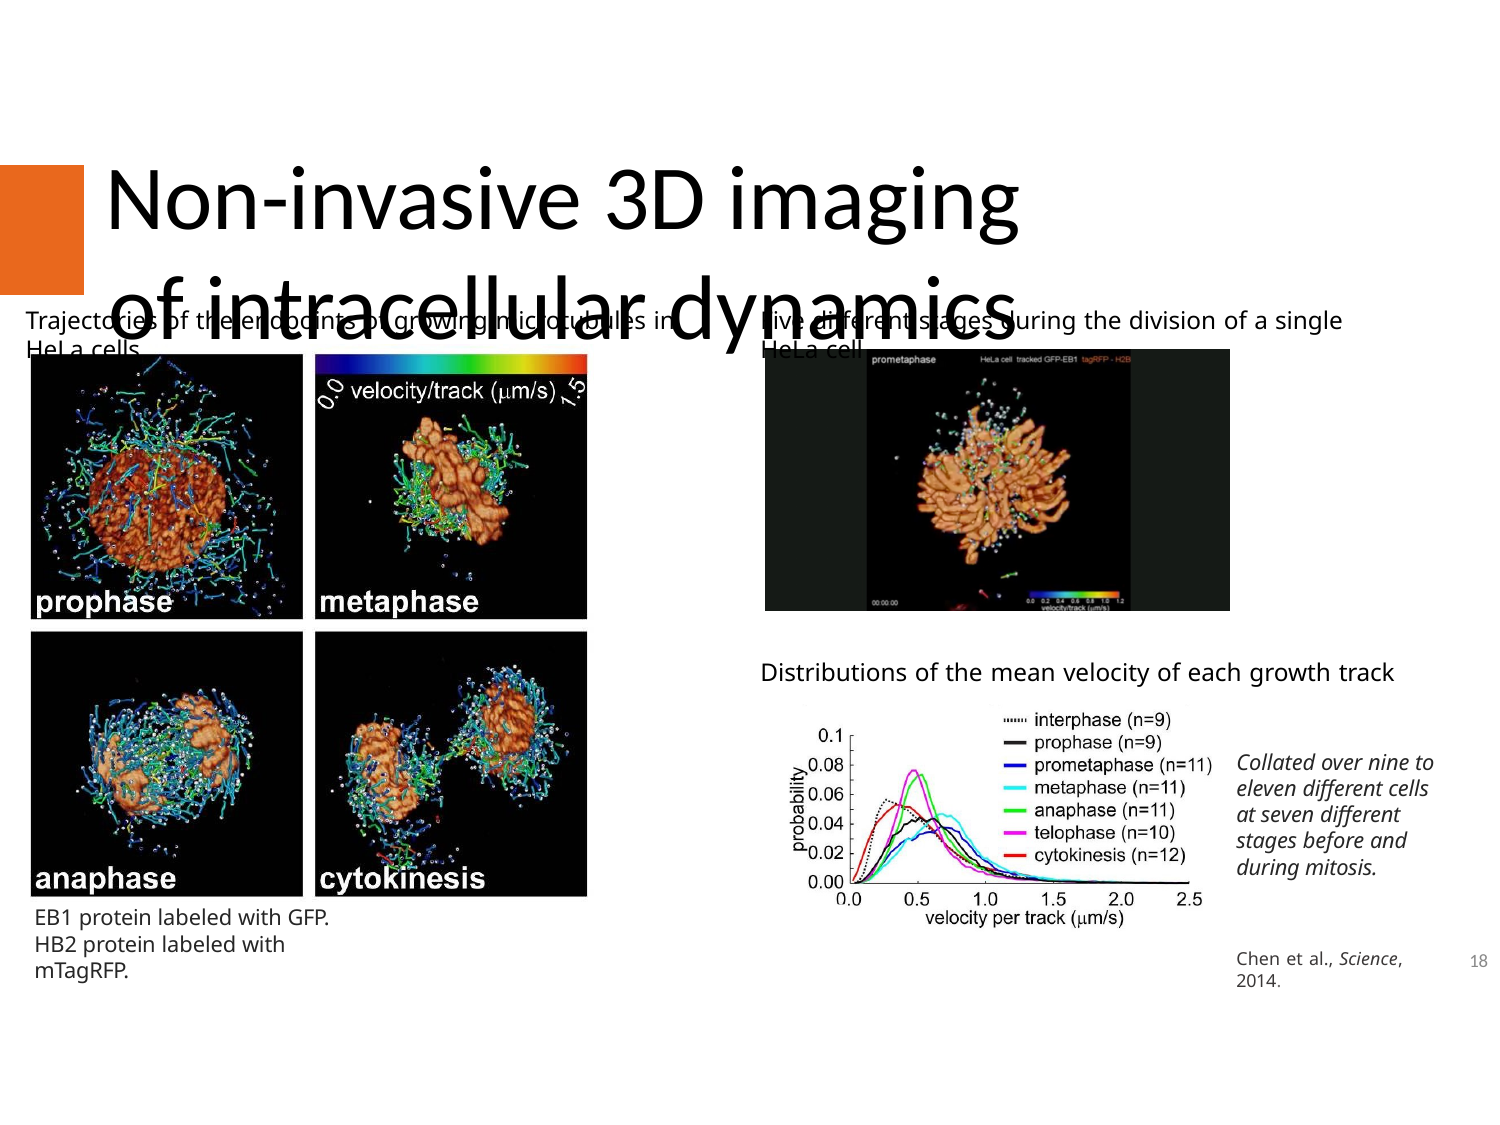

# Non-invasive 3D imaging of intracellular dynamics
Trajectories of the endpoints of growing microtubules in HeLa cells
Five different stages during the division of a single HeLa cell
Distributions of the mean velocity of each growth track
Collated over nine to eleven different cells at seven different stages before and during mitosis.
EB1 protein labeled with GFP.
HB2 protein labeled with mTagRFP.
Chen et al., Science, 2014.
18